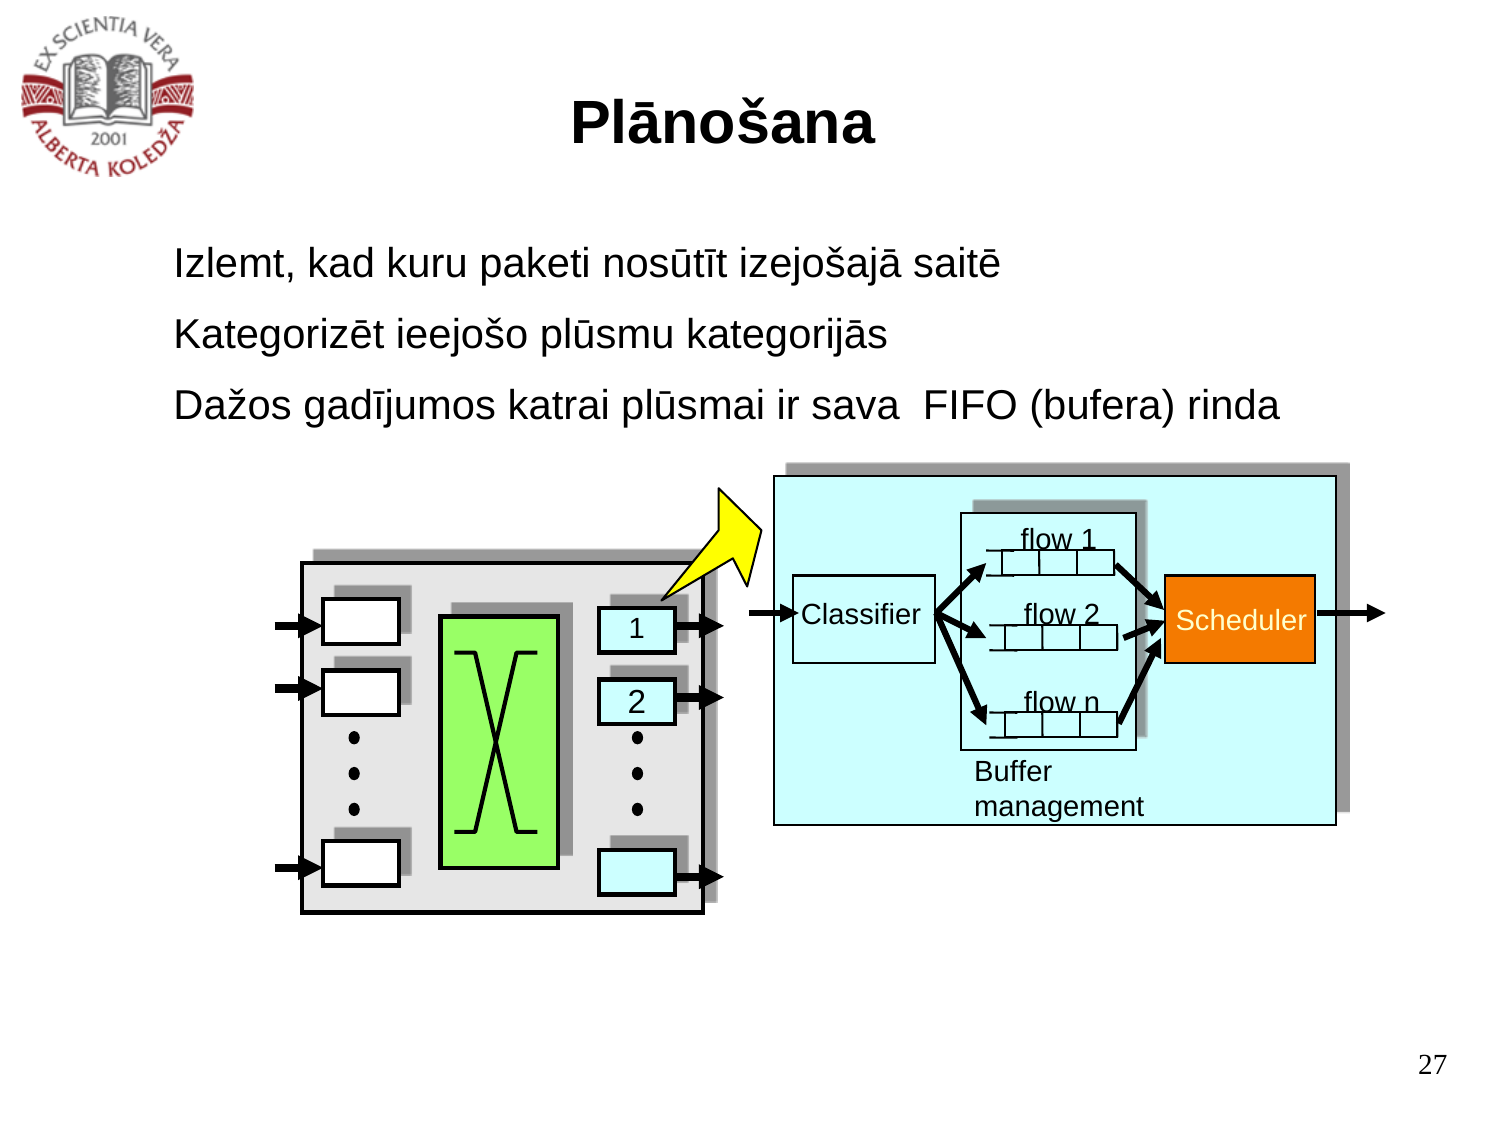

# Plānošana
Izlemt, kad kuru paketi nosūtīt izejošajā saitē
Kategorizēt ieejošo plūsmu kategorijās
Dažos gadījumos katrai plūsmai ir sava FIFO (bufera) rinda
flow 1
Classifier
flow 2
Scheduler
1
2
flow n
Buffer management